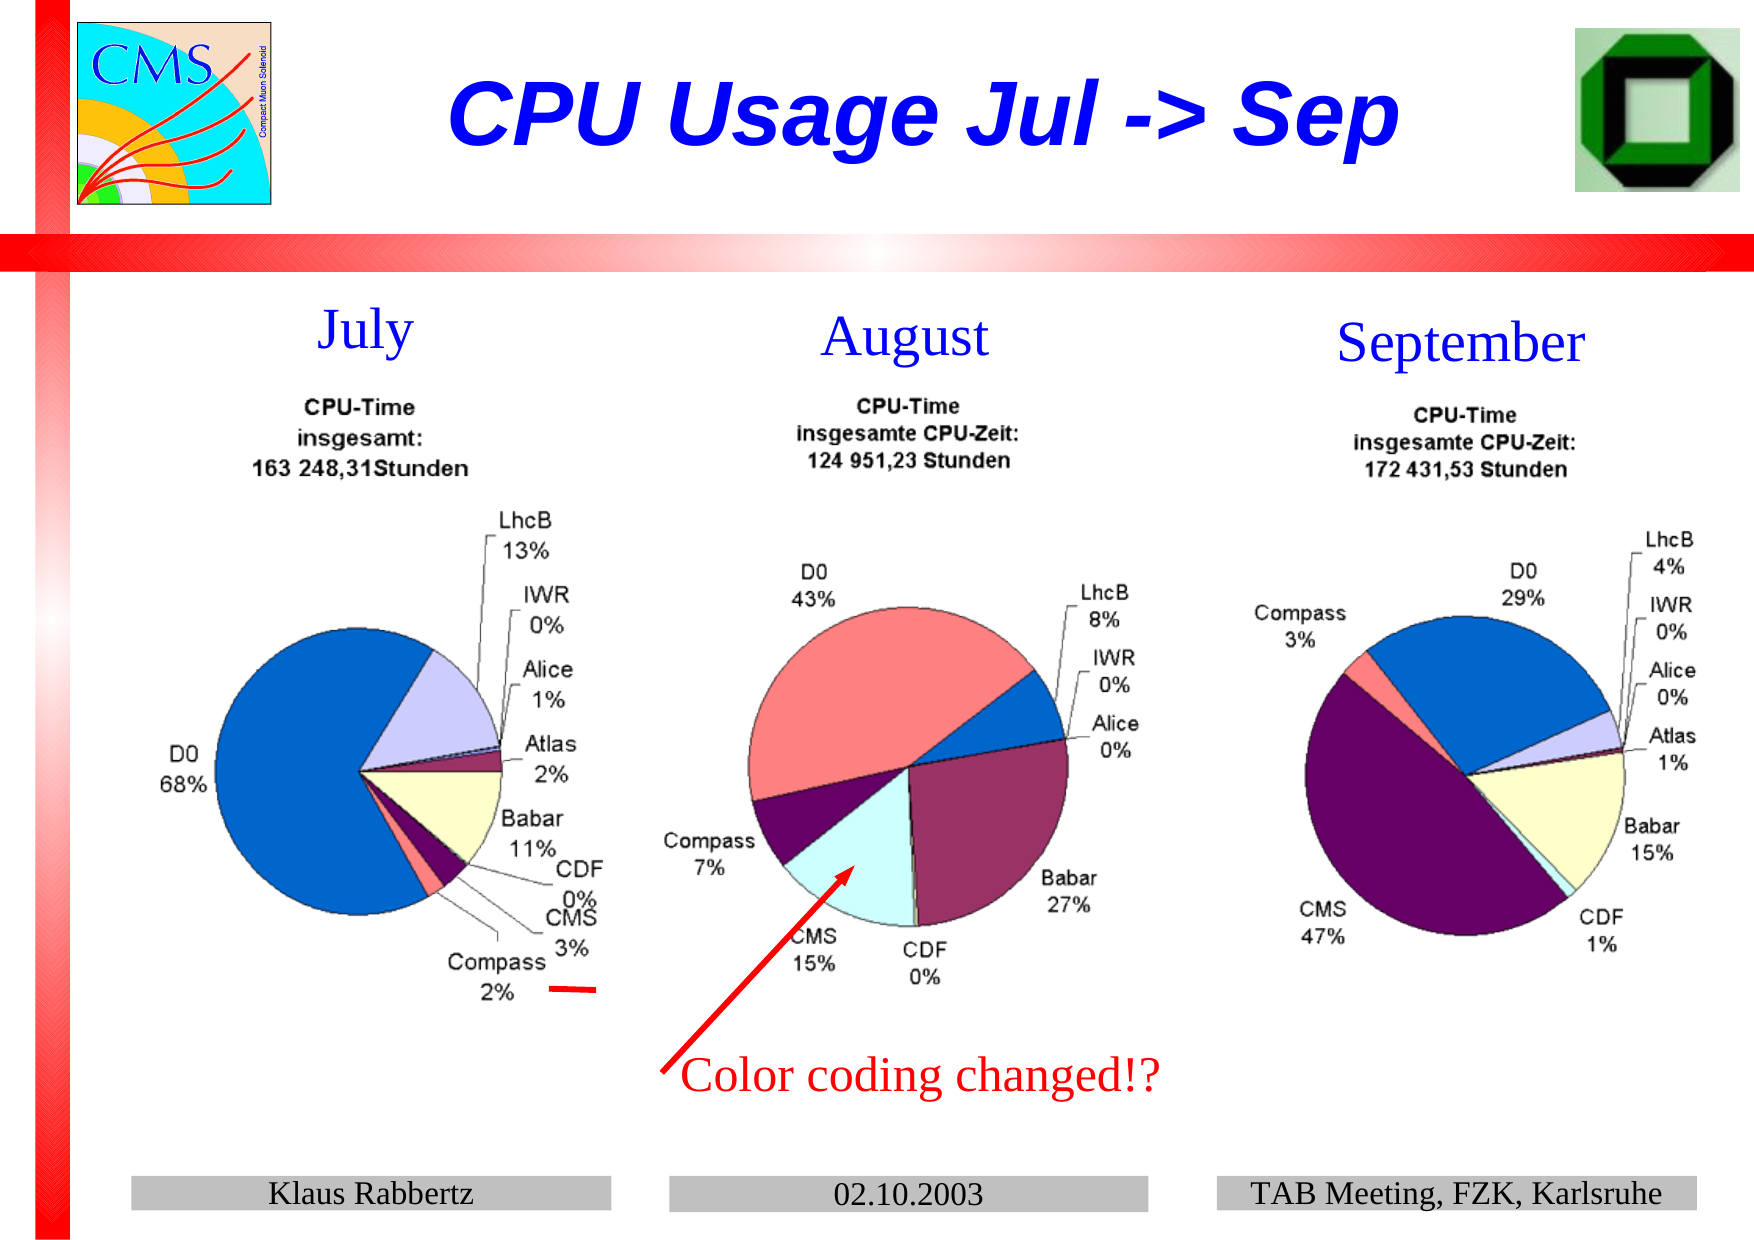

# CPU Usage Jul -> Sep
July
August
September
Color coding changed!?